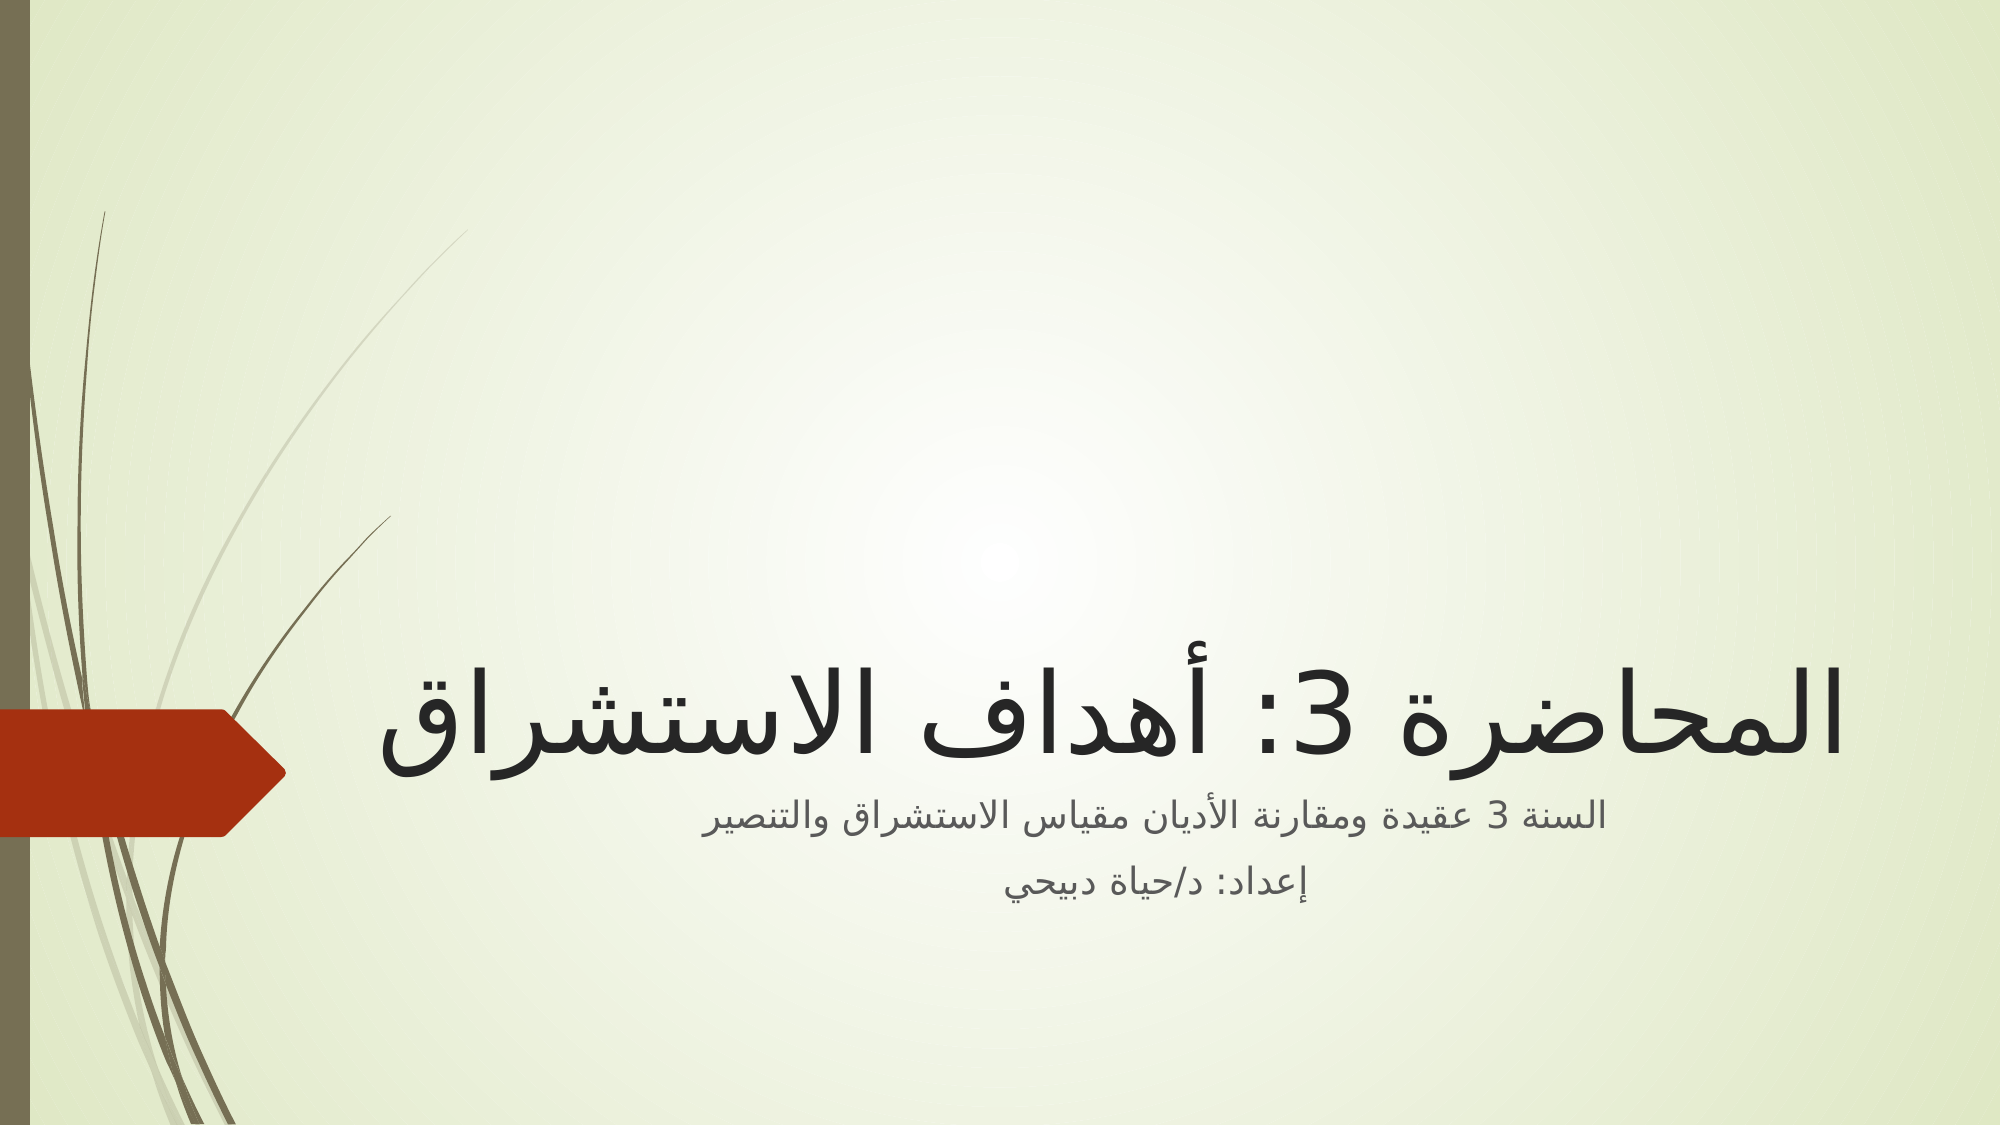

# المحاضرة 3: أهداف الاستشراق
السنة 3 عقيدة ومقارنة الأديان مقياس الاستشراق والتنصير
إعداد: د/حياة دبيحي